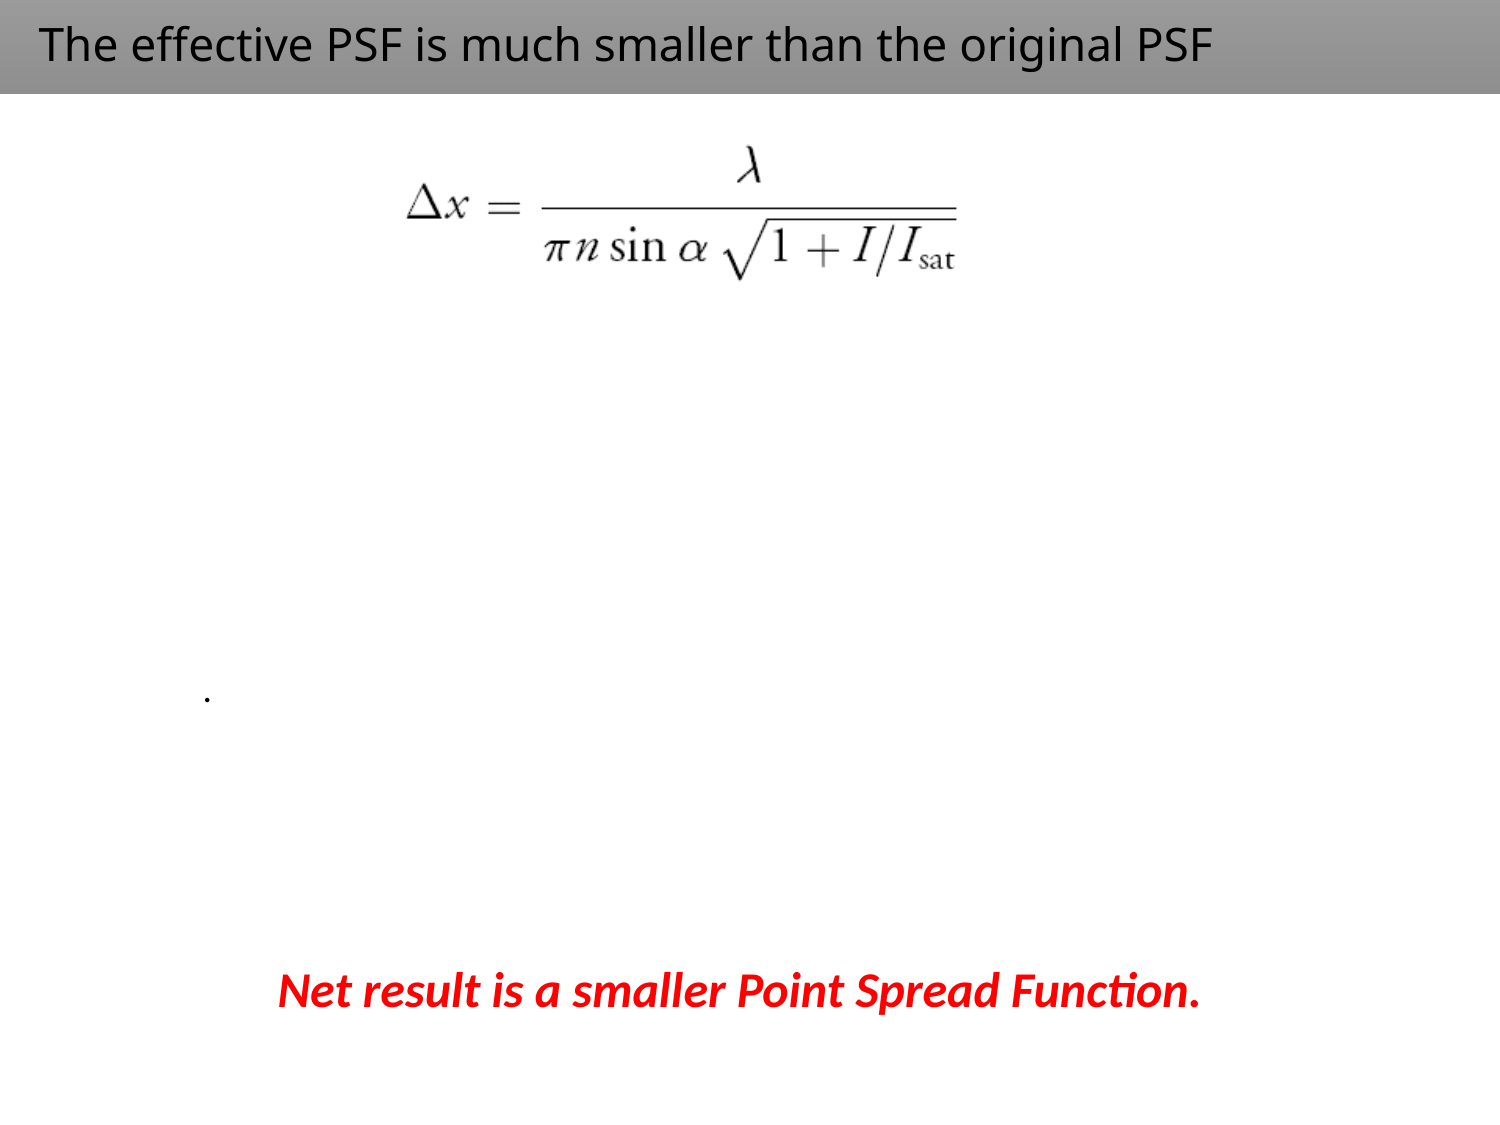

# The effective PSF is much smaller than the original PSF
.
Net result is a smaller Point Spread Function.
similar to Abbe’s equation of resolution. At the saturation intensity I / I,the fluorescence has dropped to 1/e of the undepleted fluorescence. For increasing STED illumination intensity, the spot size decreases continually, following a square root law.
The perhaps most straightforward way to sharpen the fluorescence focal spot is to selectively inhibit the fluorescence at its outer part.
Do this by causing a loss of fluorescence by stimulated emission with a second pulse that is in the shape of a doughnut
Excite fluorescence with blue laser. A little bit later, excite with doughnut-shaped red beam, which causes stimulated emission from the doughnut shape, i.e. fluorescence dies away very fast, and doesn’t affect remaining fluorescence.